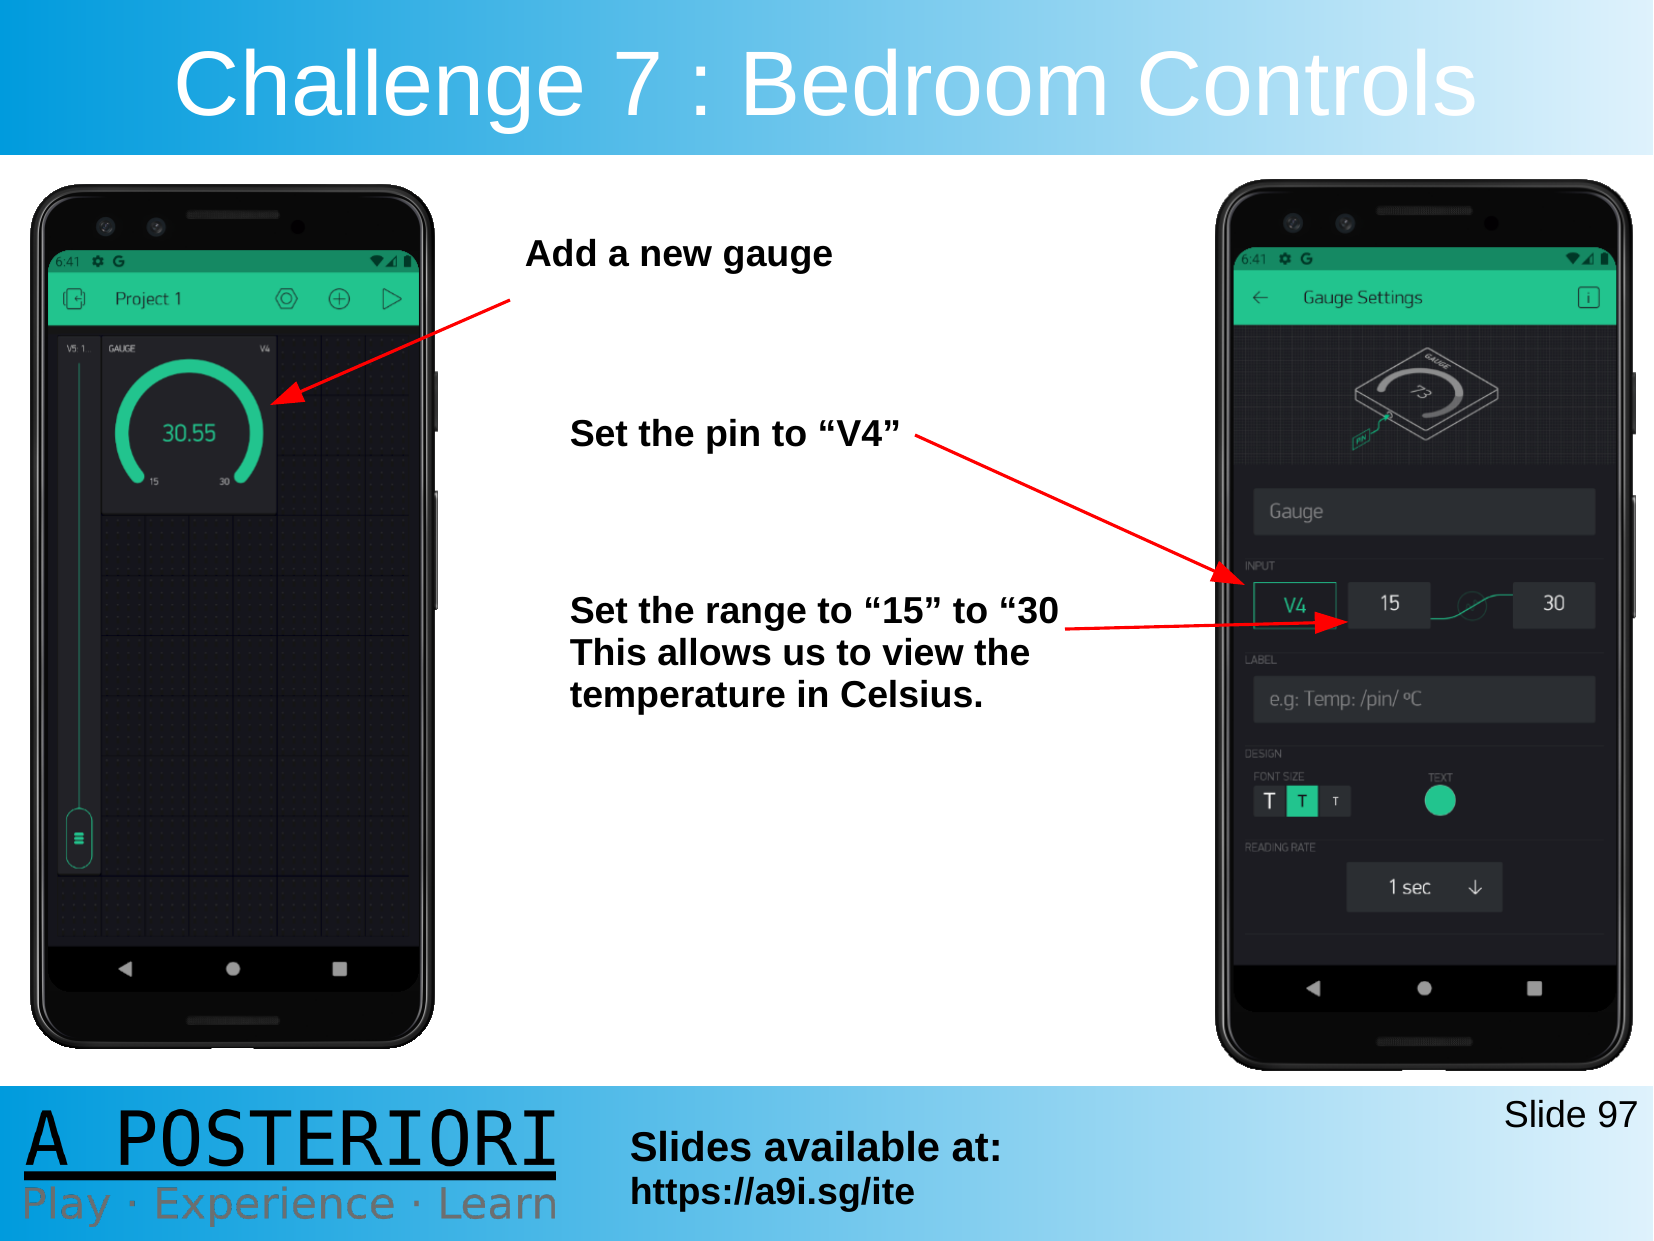

# Challenge 7 : Bedroom Controls
Add a new gauge
Set the pin to “V4”
Set the range to “15” to “30
This allows us to view the temperature in Celsius.